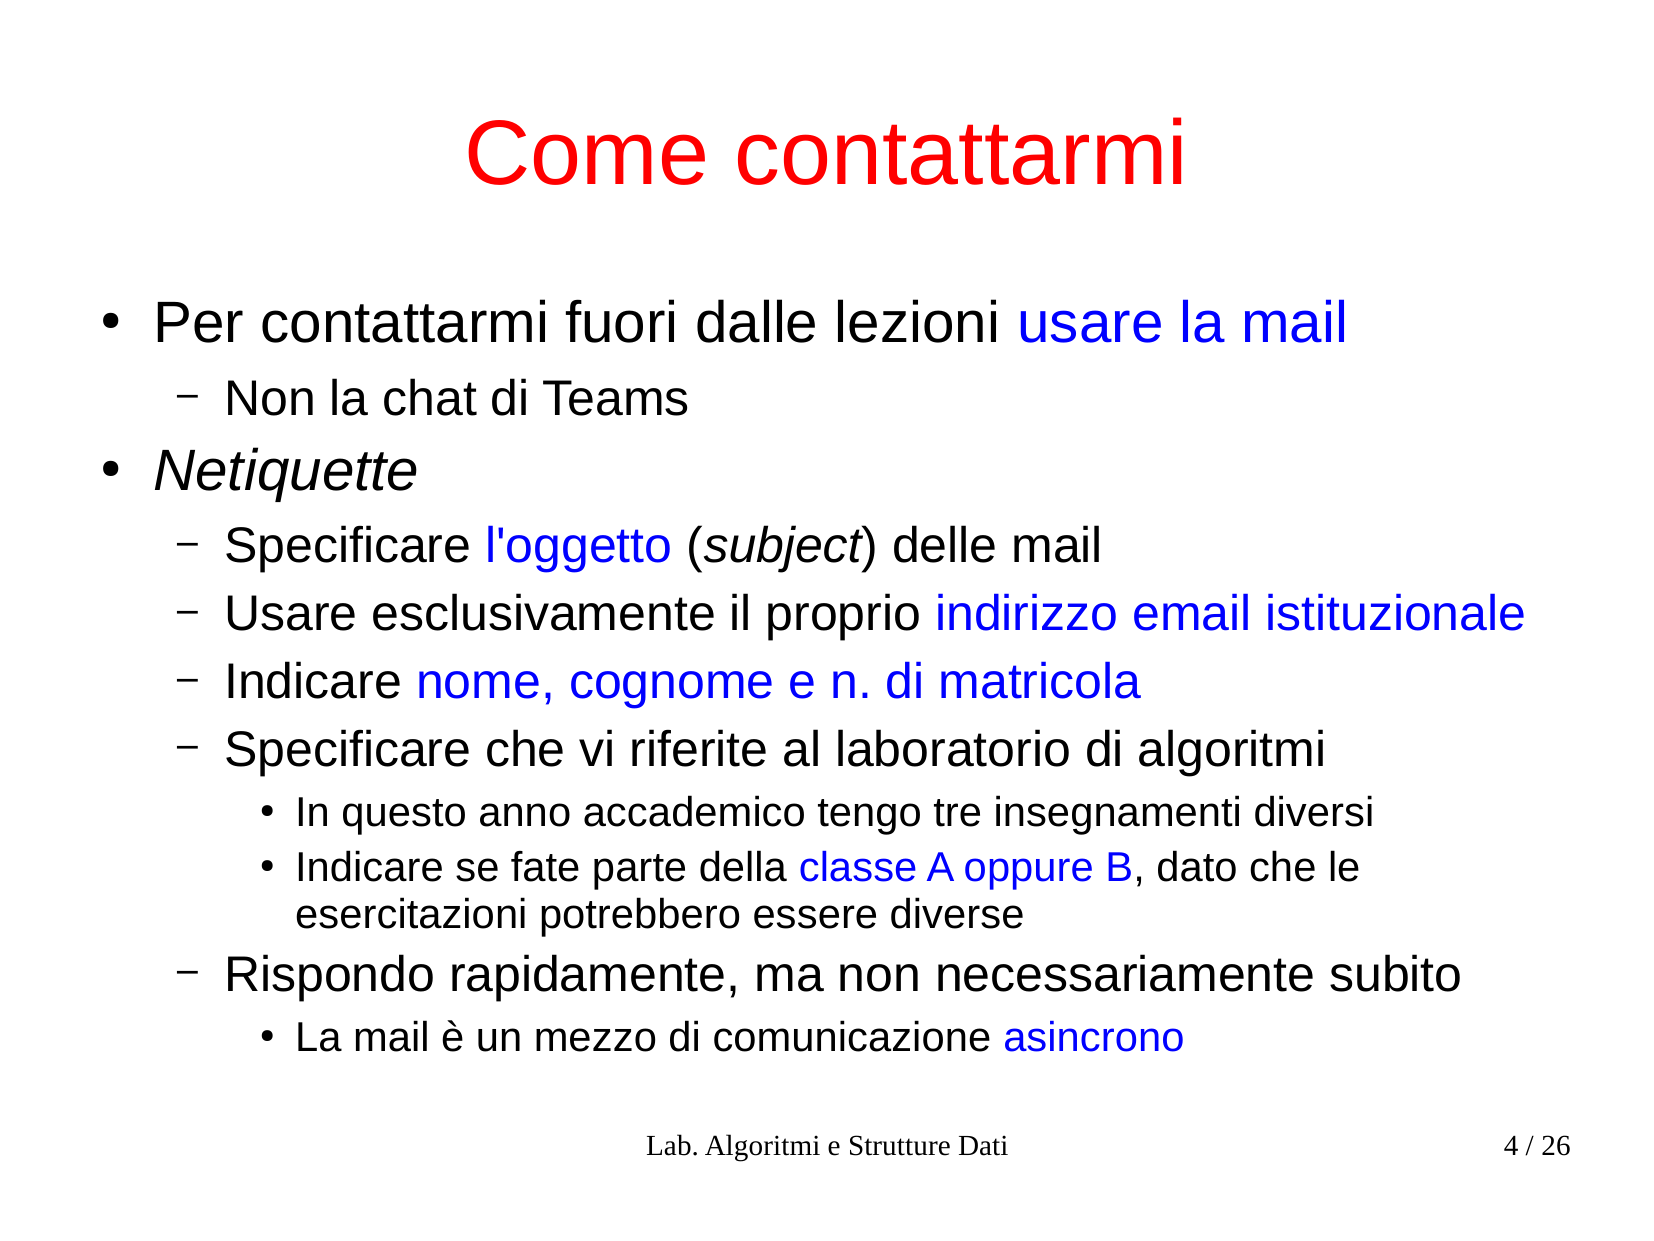

# Come contattarmi
Per contattarmi fuori dalle lezioni usare la mail
Non la chat di Teams
Netiquette
Specificare l'oggetto (subject) delle mail
Usare esclusivamente il proprio indirizzo email istituzionale
Indicare nome, cognome e n. di matricola
Specificare che vi riferite al laboratorio di algoritmi
In questo anno accademico tengo tre insegnamenti diversi
Indicare se fate parte della classe A oppure B, dato che le esercitazioni potrebbero essere diverse
Rispondo rapidamente, ma non necessariamente subito
La mail è un mezzo di comunicazione asincrono
Lab. Algoritmi e Strutture Dati
4